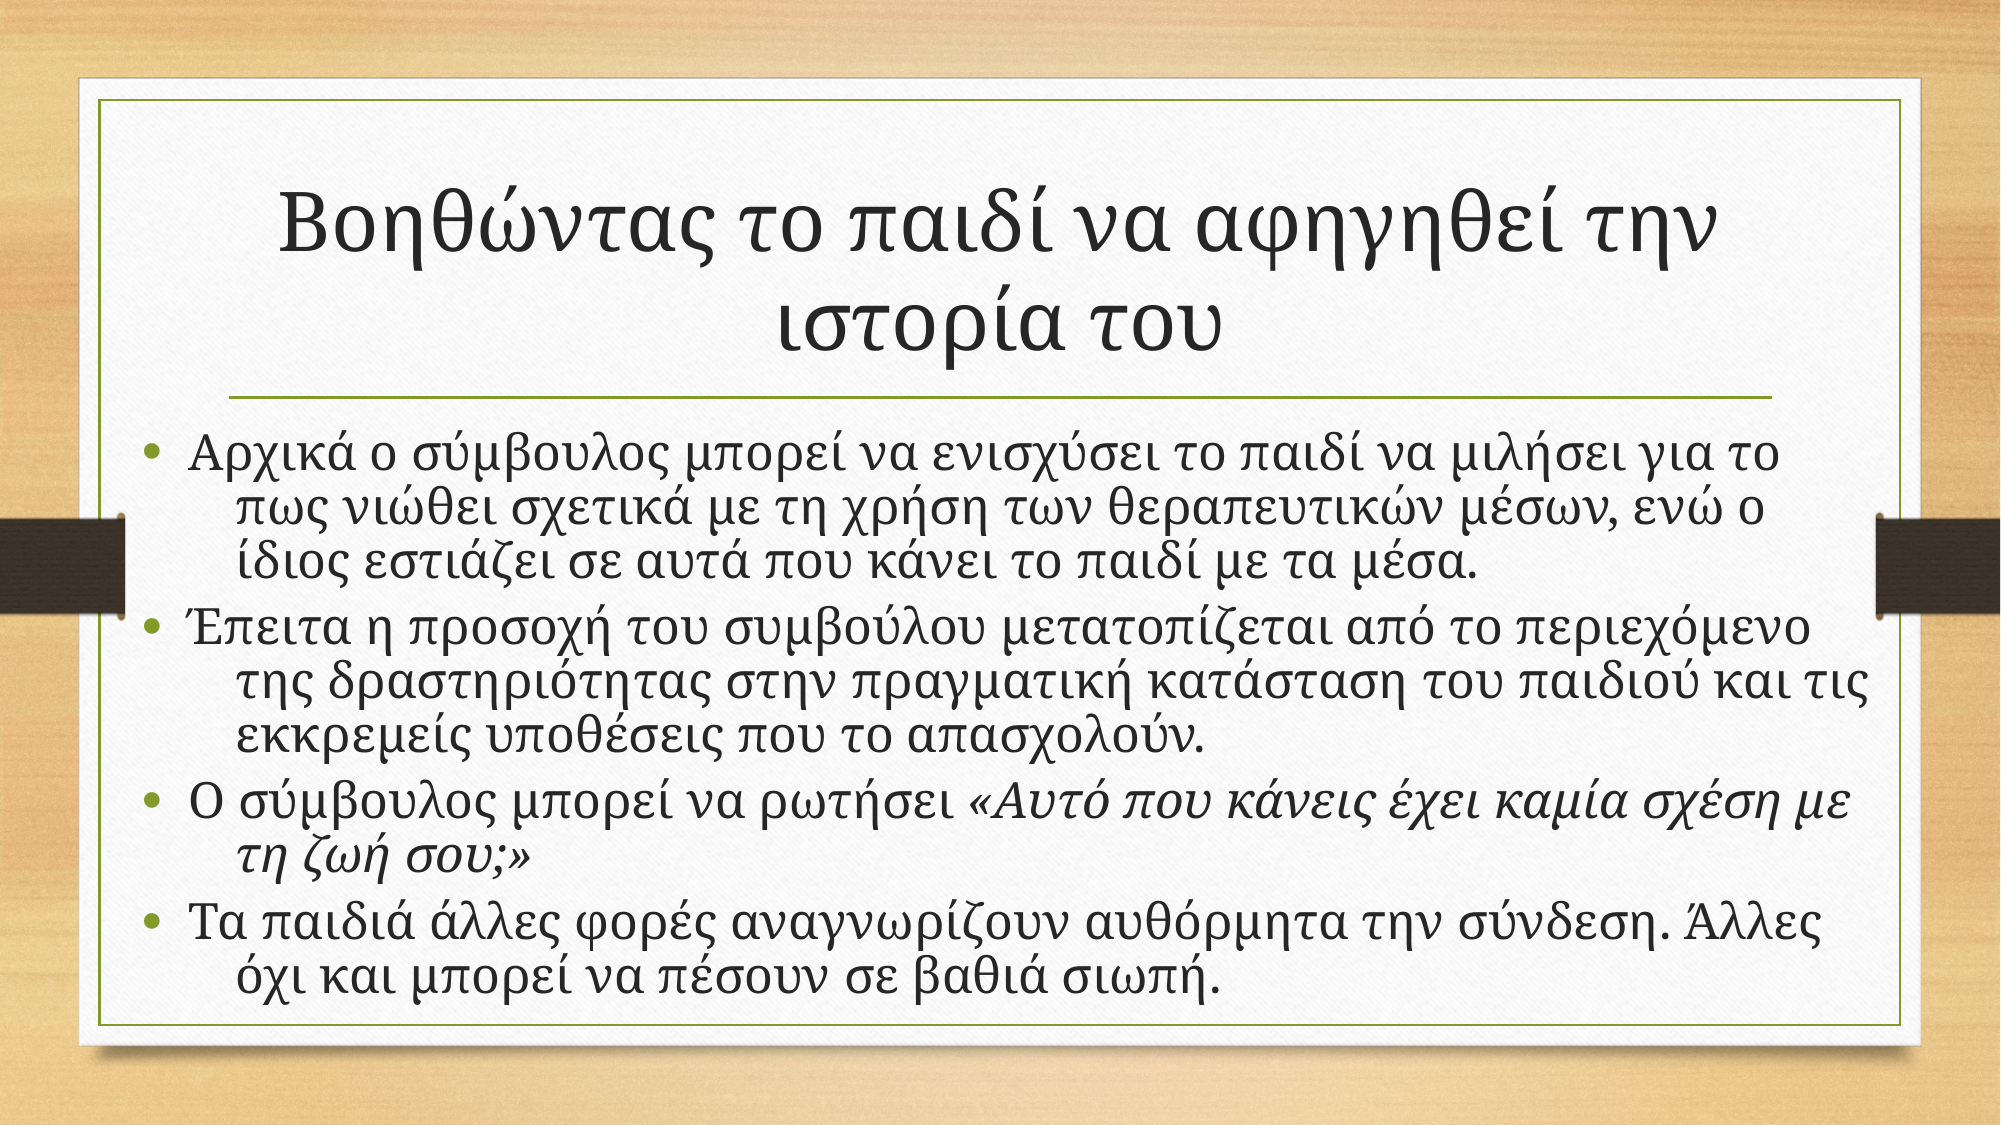

# Βοηθώντας το παιδί να αφηγηθεί την ιστορία του
Αρχικά ο σύμβουλος μπορεί να ενισχύσει το παιδί να μιλήσει για το πως νιώθει σχετικά με τη χρήση των θεραπευτικών μέσων, ενώ ο ίδιος εστιάζει σε αυτά που κάνει το παιδί με τα μέσα.
Έπειτα η προσοχή του συμβούλου μετατοπίζεται από το περιεχόμενο της δραστηριότητας στην πραγματική κατάσταση του παιδιού και τις εκκρεμείς υποθέσεις που το απασχολούν.
Ο σύμβουλος μπορεί να ρωτήσει «Αυτό που κάνεις έχει καμία σχέση με τη ζωή σου;»
Τα παιδιά άλλες φορές αναγνωρίζουν αυθόρμητα την σύνδεση. Άλλες όχι και μπορεί να πέσουν σε βαθιά σιωπή.